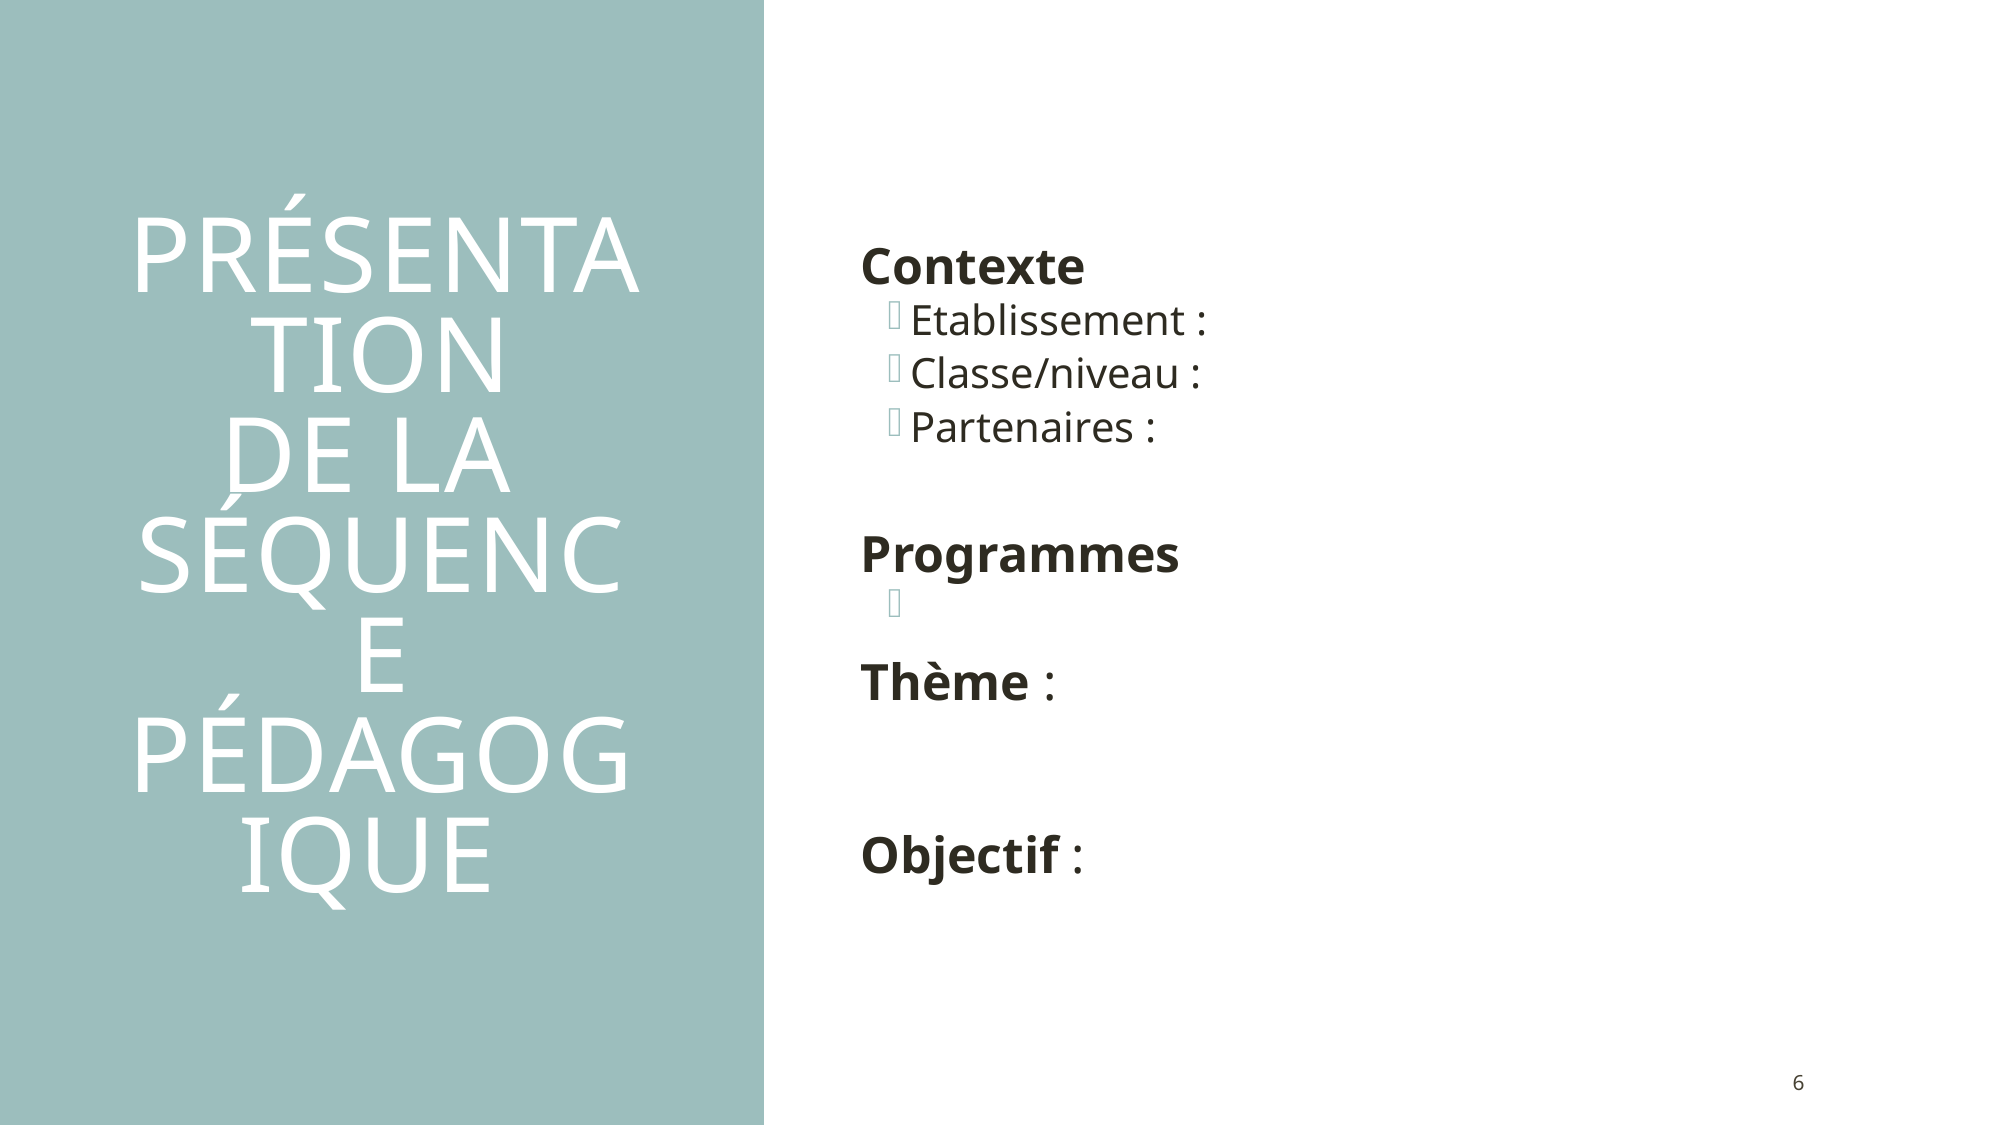

# Présentation de la séquence pédagogique
Contexte
Etablissement :
Classe/niveau :
Partenaires :
Programmes
Thème :
Objectif :